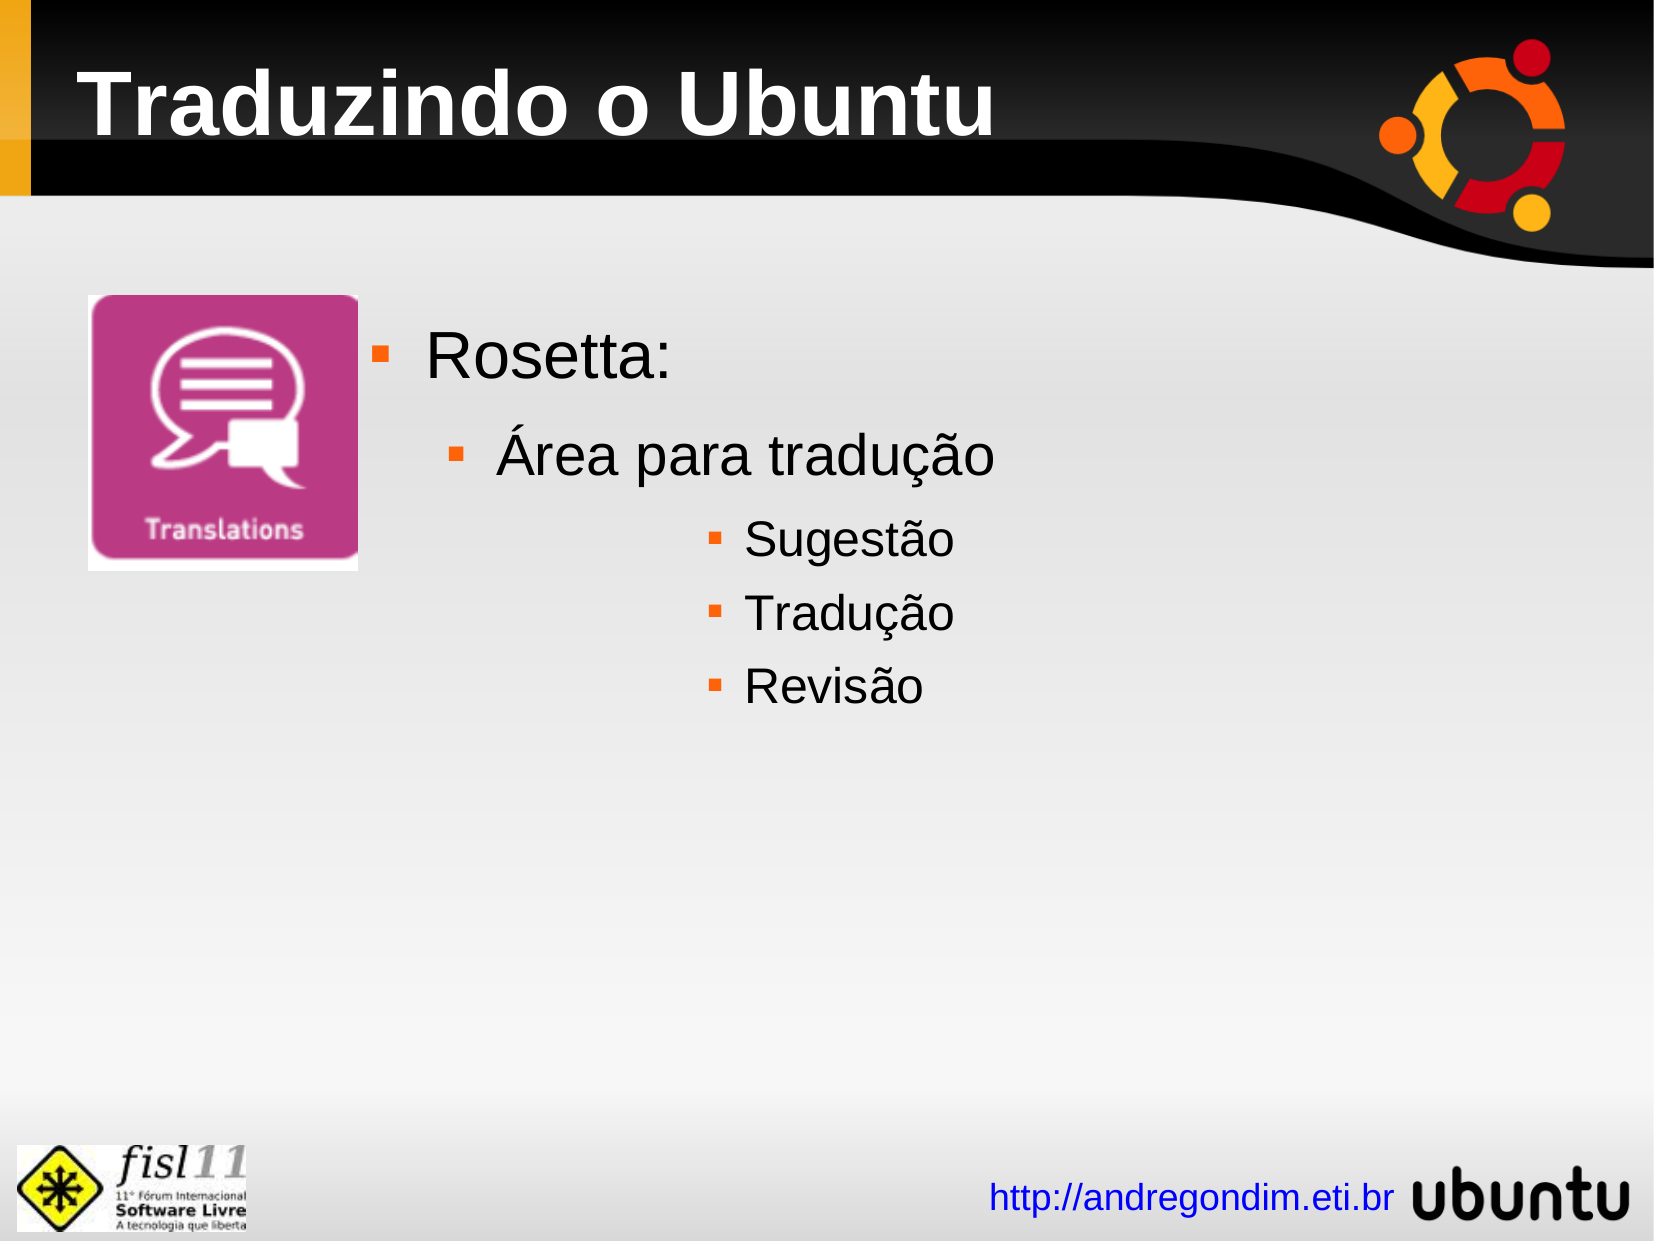

# Traduzindo o Ubuntu
Rosetta:
Área para tradução
Sugestão
Tradução
Revisão